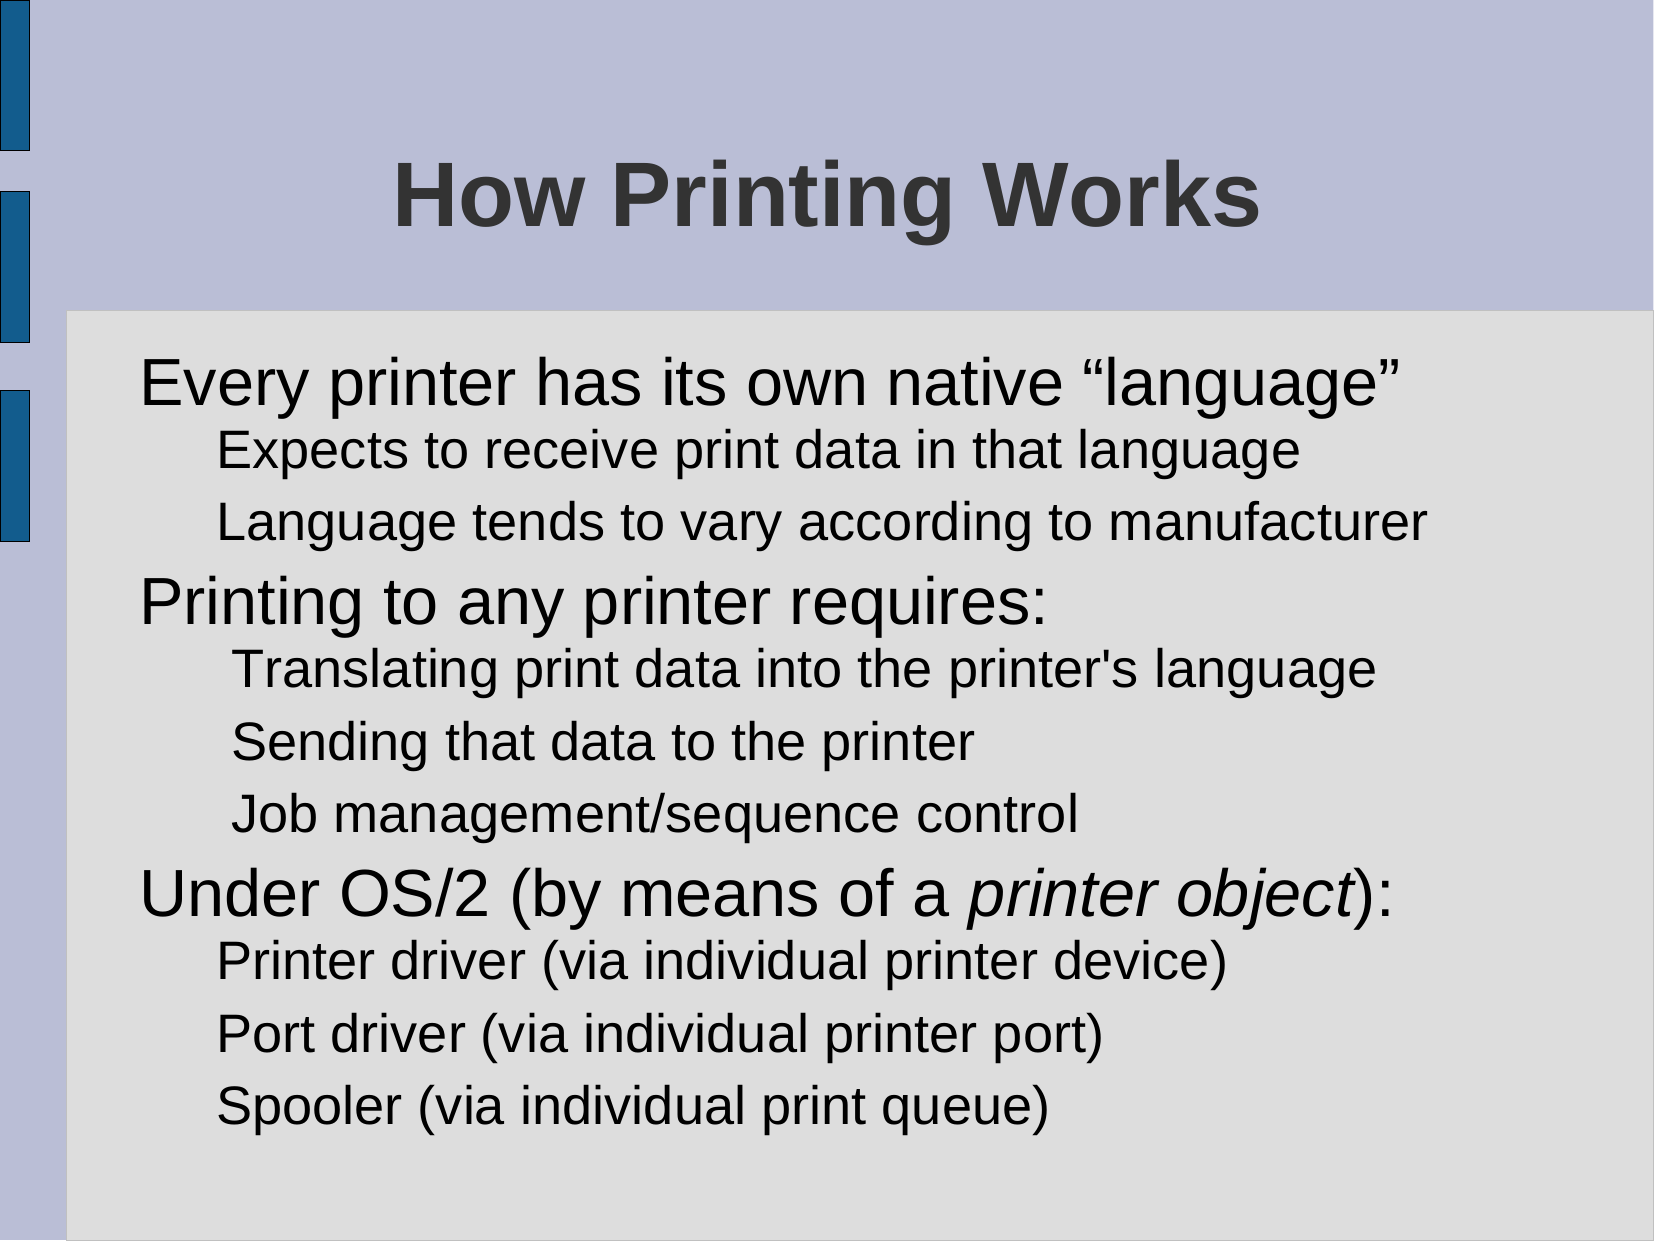

# How Printing Works
Every printer has its own native “language”
Expects to receive print data in that language
Language tends to vary according to manufacturer
Printing to any printer requires:
 Translating print data into the printer's language
 Sending that data to the printer
 Job management/sequence control
Under OS/2 (by means of a printer object):
Printer driver (via individual printer device)
Port driver (via individual printer port)
Spooler (via individual print queue)